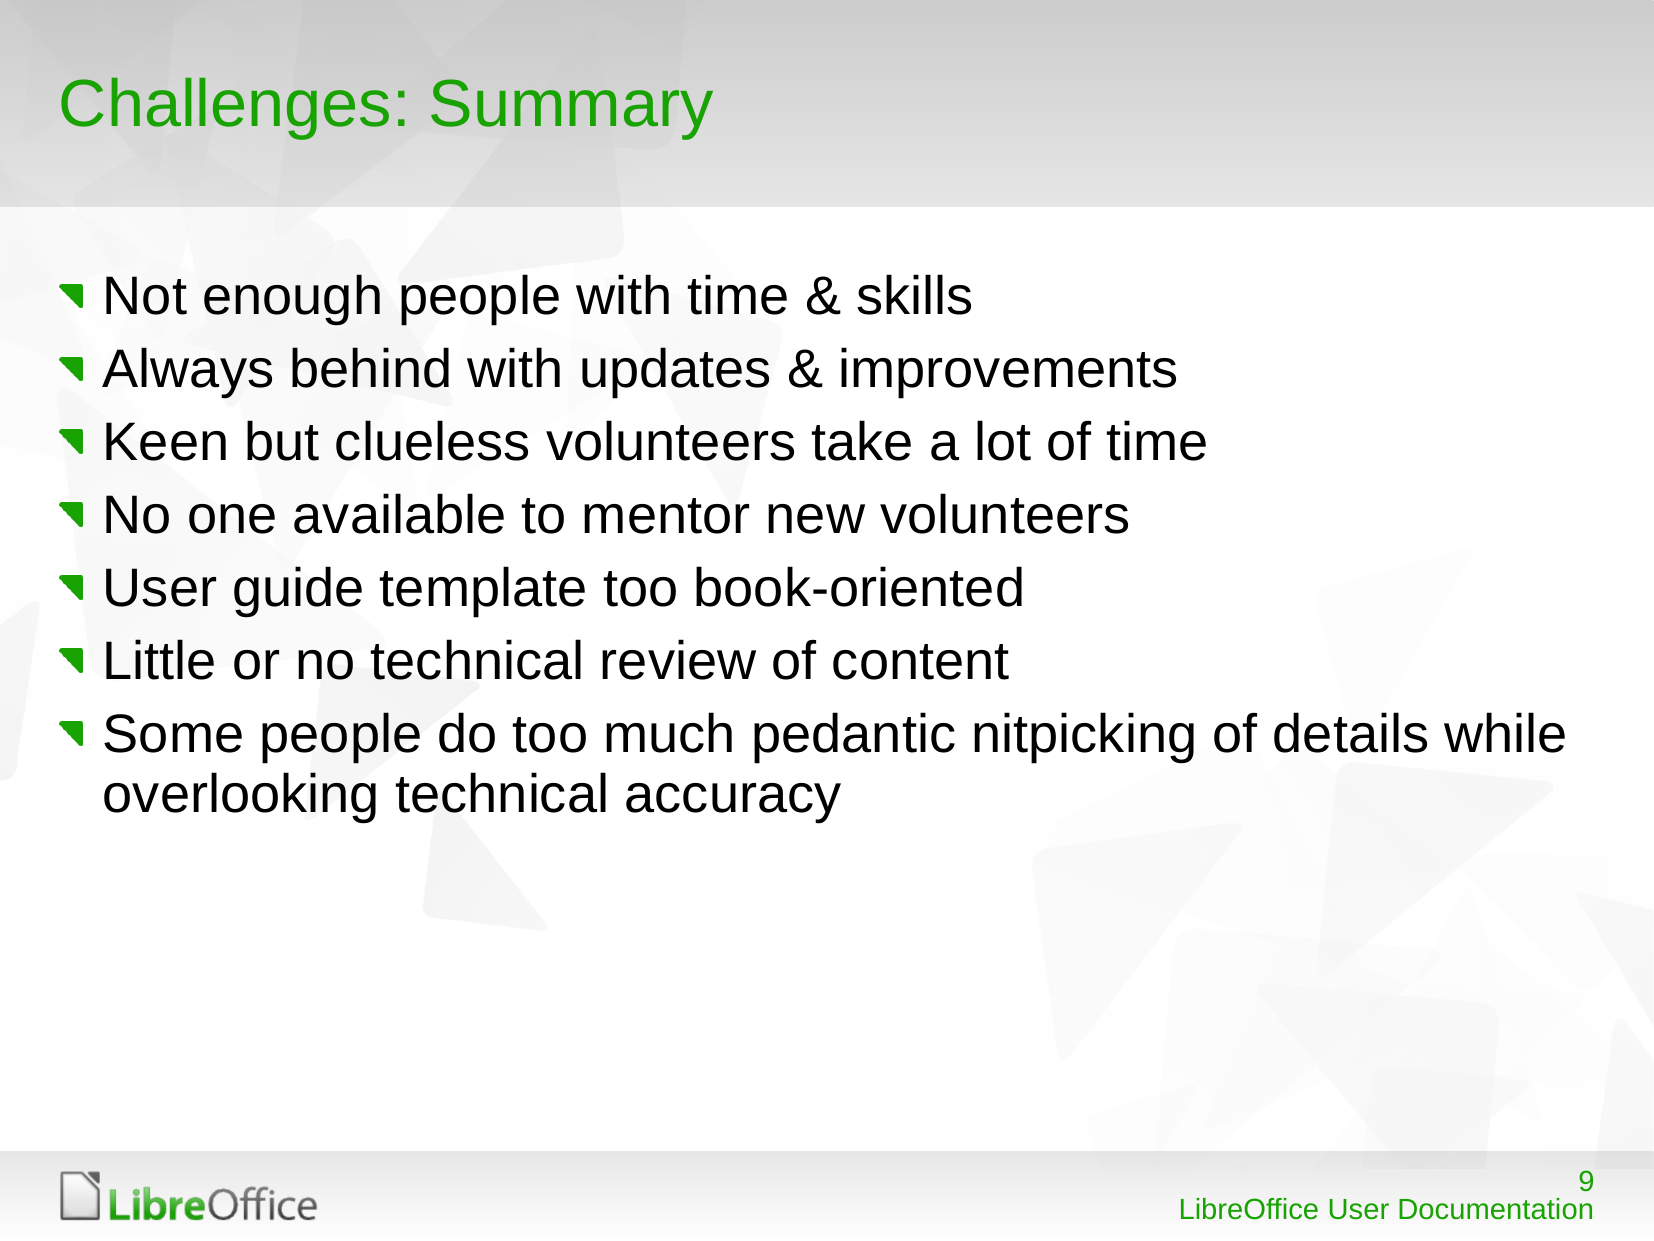

# Challenges: Summary
Not enough people with time & skills
Always behind with updates & improvements
Keen but clueless volunteers take a lot of time
No one available to mentor new volunteers
User guide template too book-oriented
Little or no technical review of content
Some people do too much pedantic nitpicking of details while overlooking technical accuracy
9
LibreOffice User Documentation